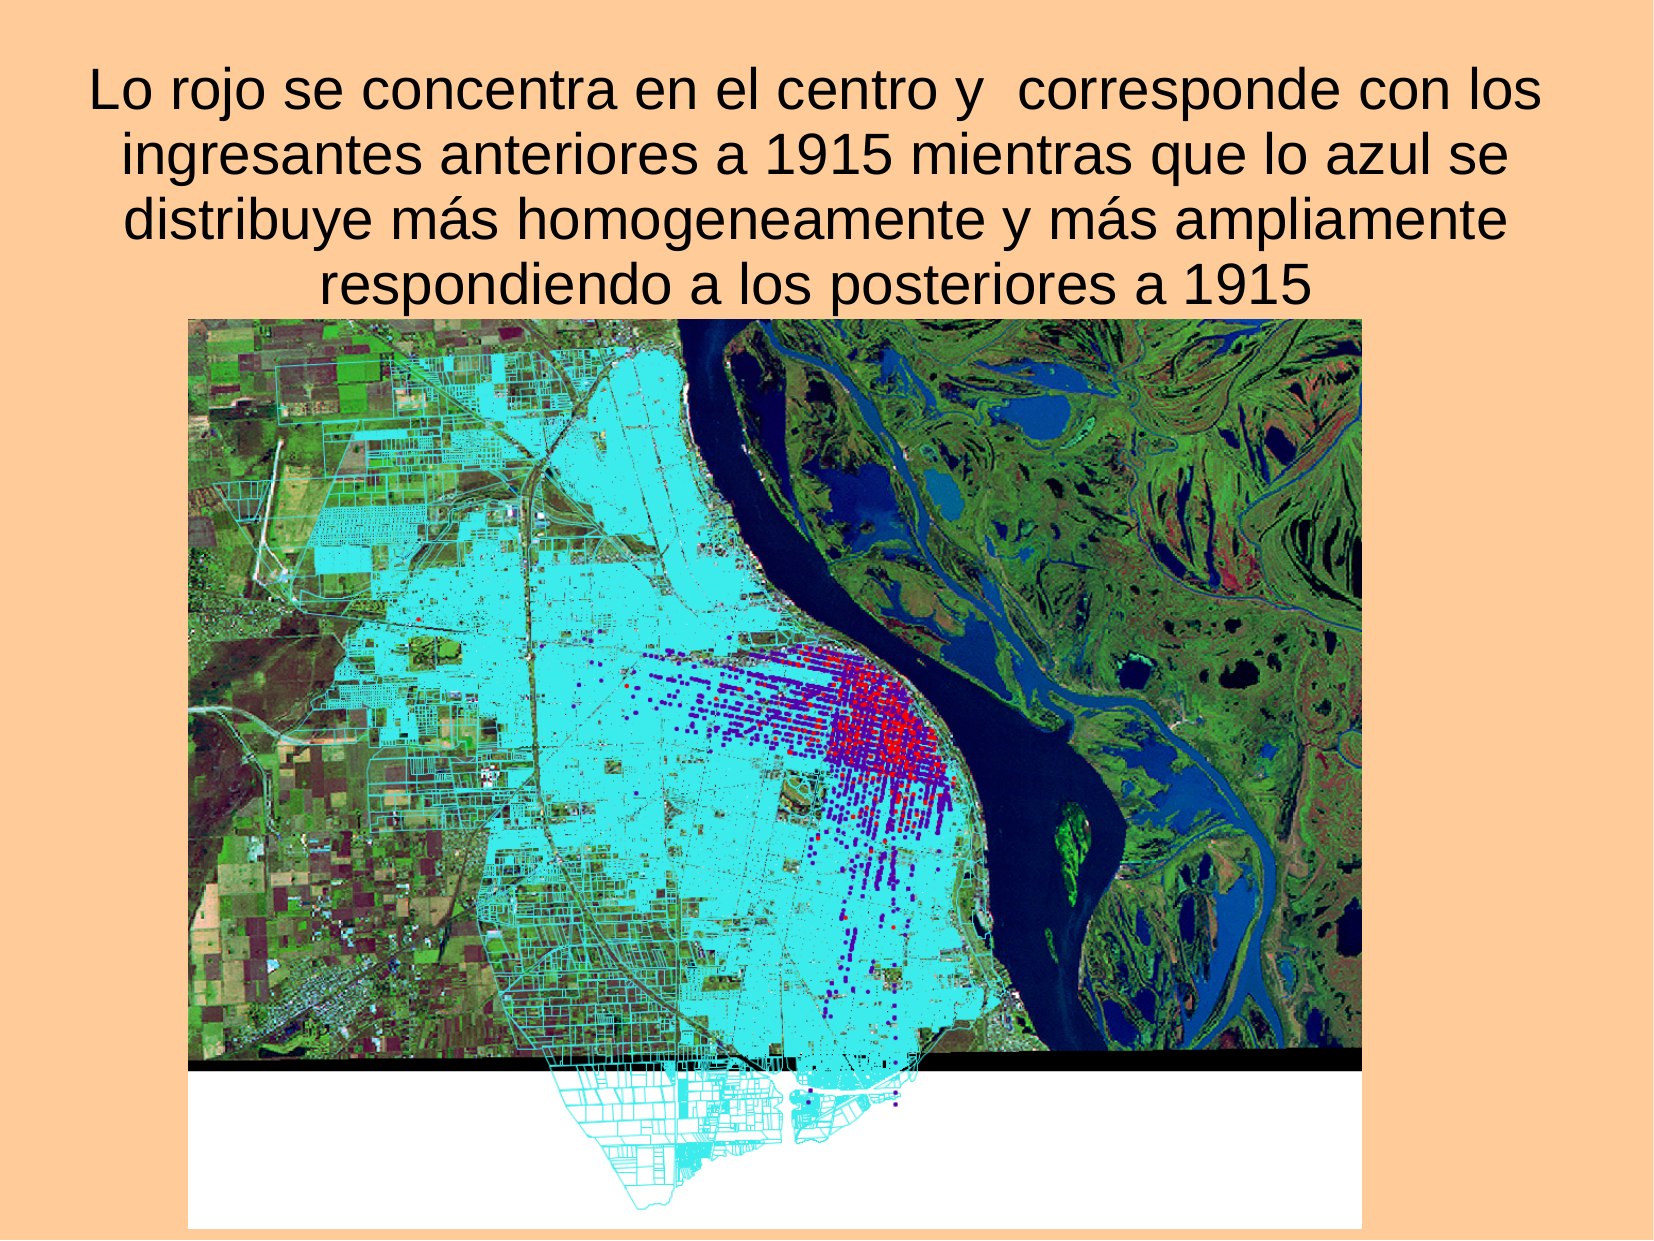

# Lo rojo se concentra en el centro y corresponde con los ingresantes anteriores a 1915 mientras que lo azul se distribuye más homogeneamente y más ampliamente respondiendo a los posteriores a 1915